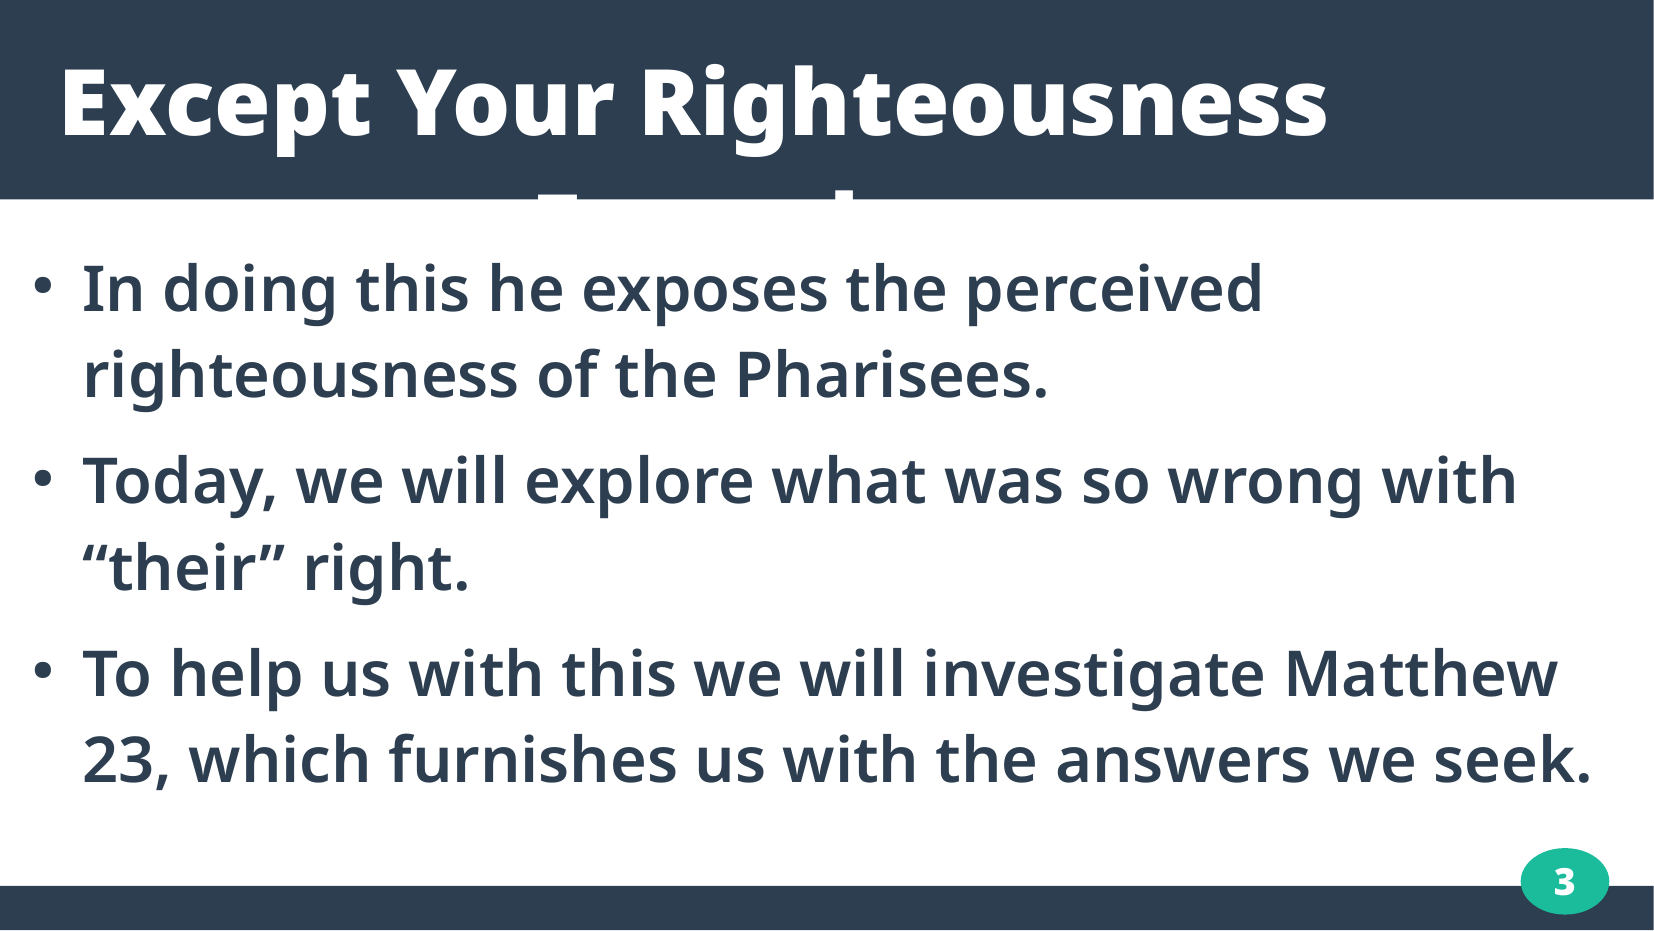

# Except Your Righteousness Exceed
In doing this he exposes the perceived righteousness of the Pharisees.
Today, we will explore what was so wrong with “their” right.
To help us with this we will investigate Matthew 23, which furnishes us with the answers we seek.
3